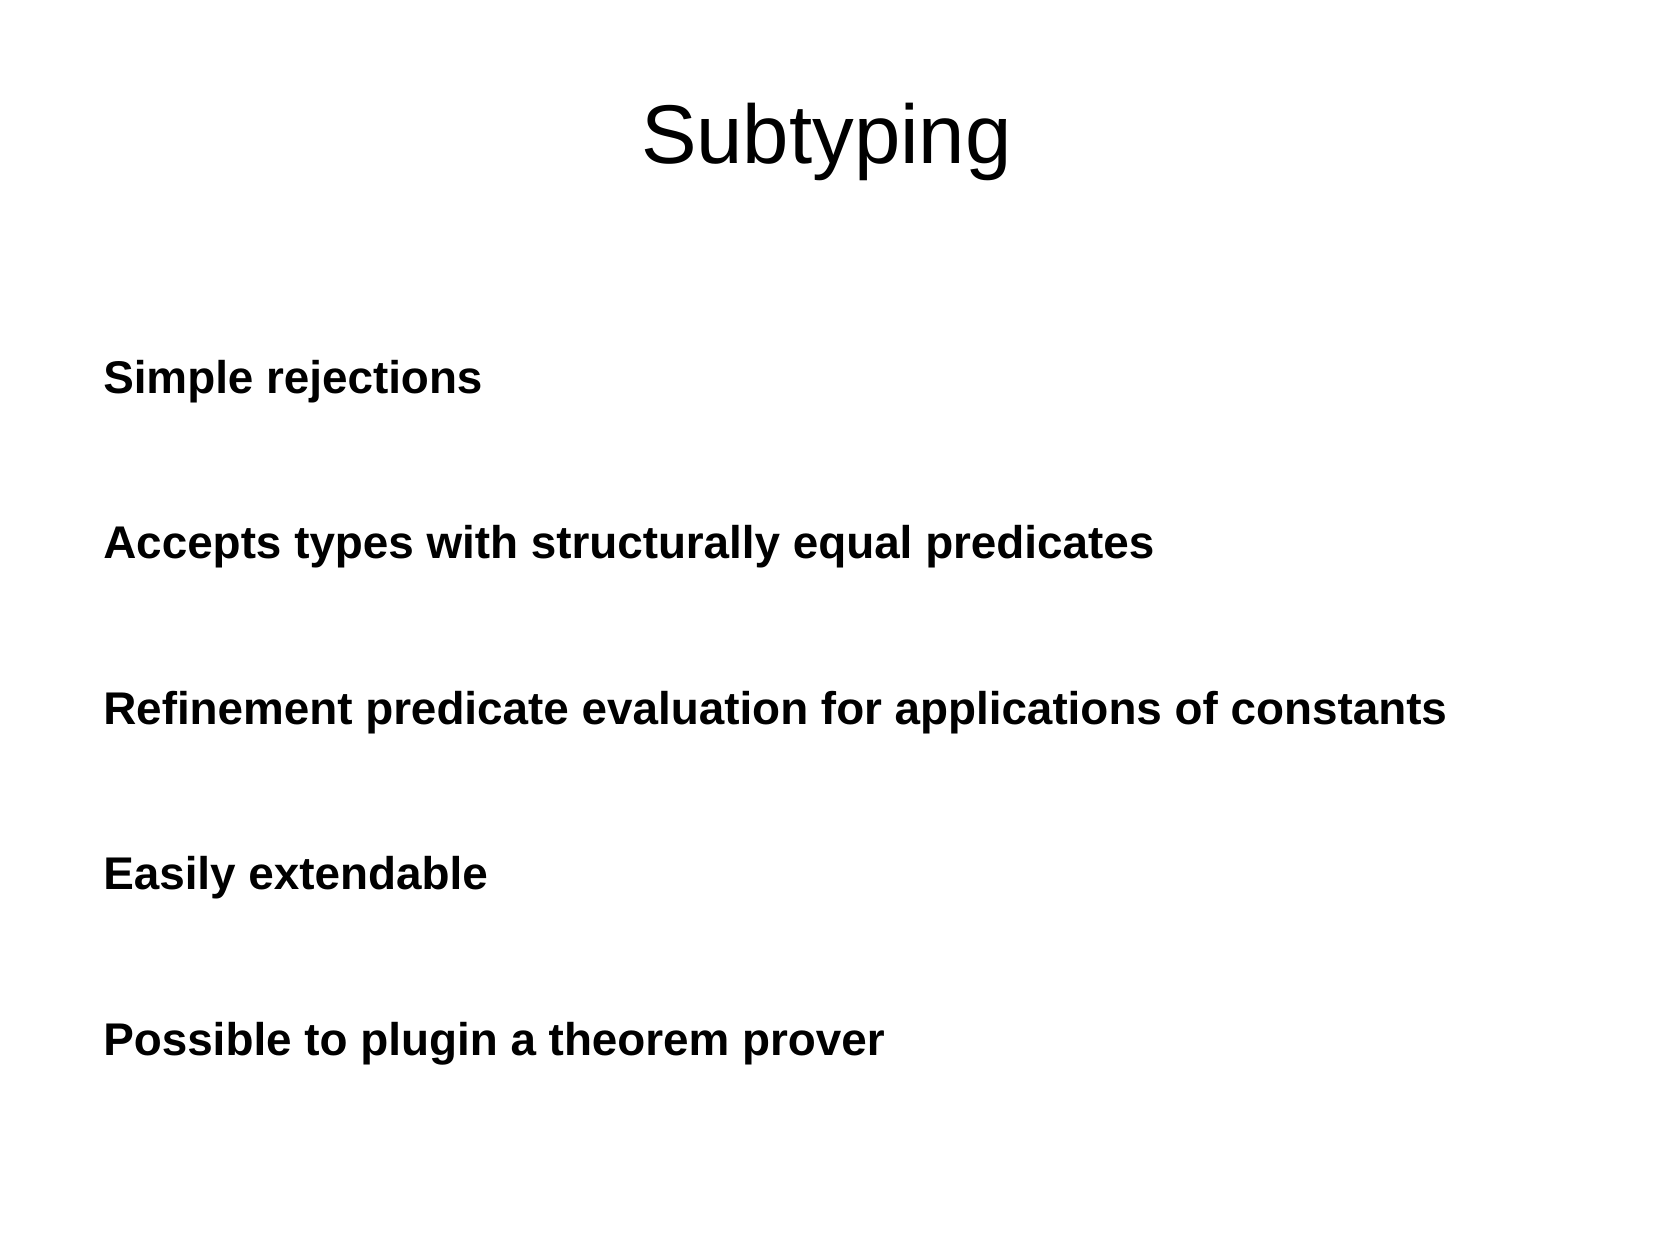

Subtyping
Simple rejections
Accepts types with structurally equal predicates
Refinement predicate evaluation for applications of constants
Easily extendable
Possible to plugin a theorem prover